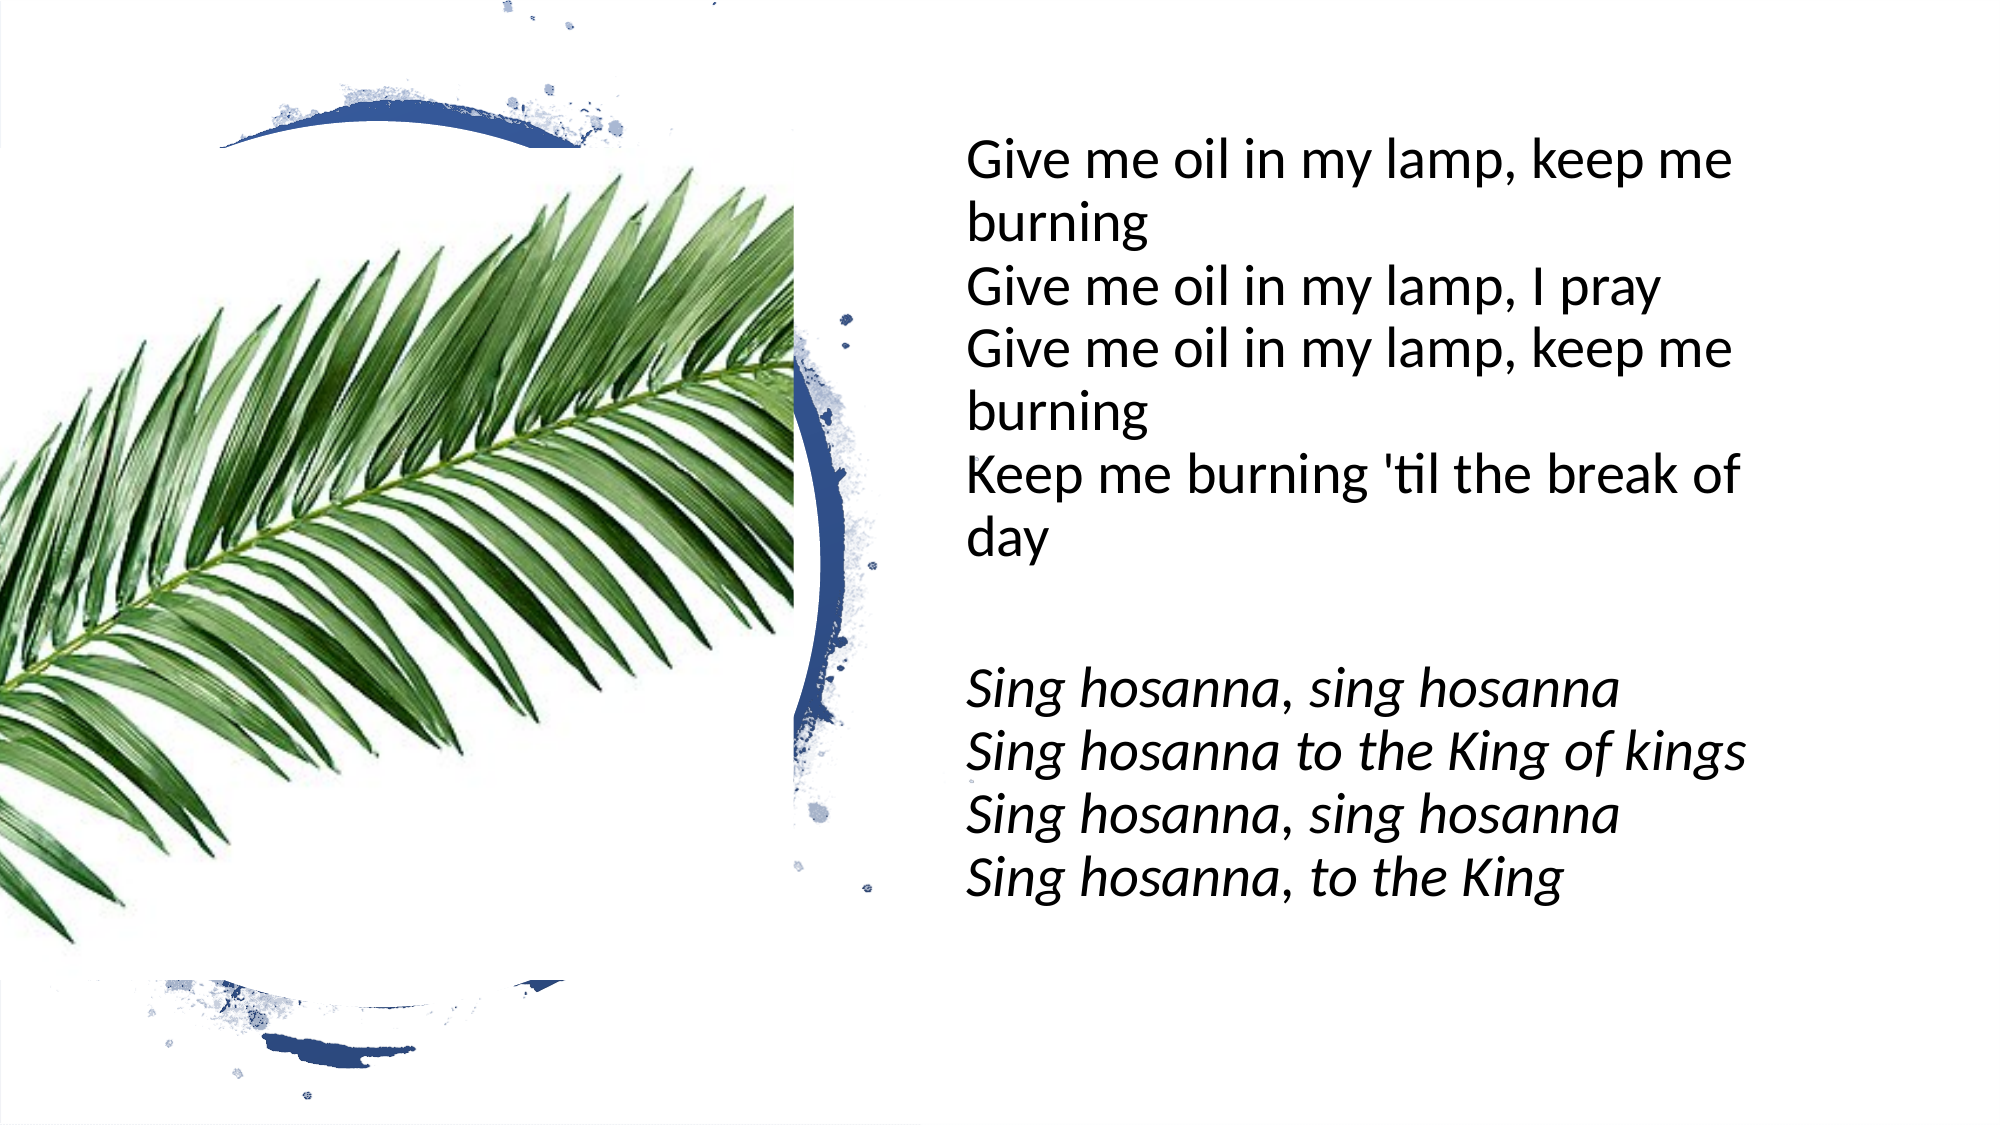

Give me oil in my lamp, keep me burning
Give me oil in my lamp, I pray
Give me oil in my lamp, keep me burning
Keep me burning 'til the break of day
Sing hosanna, sing hosanna
Sing hosanna to the King of kings
Sing hosanna, sing hosanna
Sing hosanna, to the King